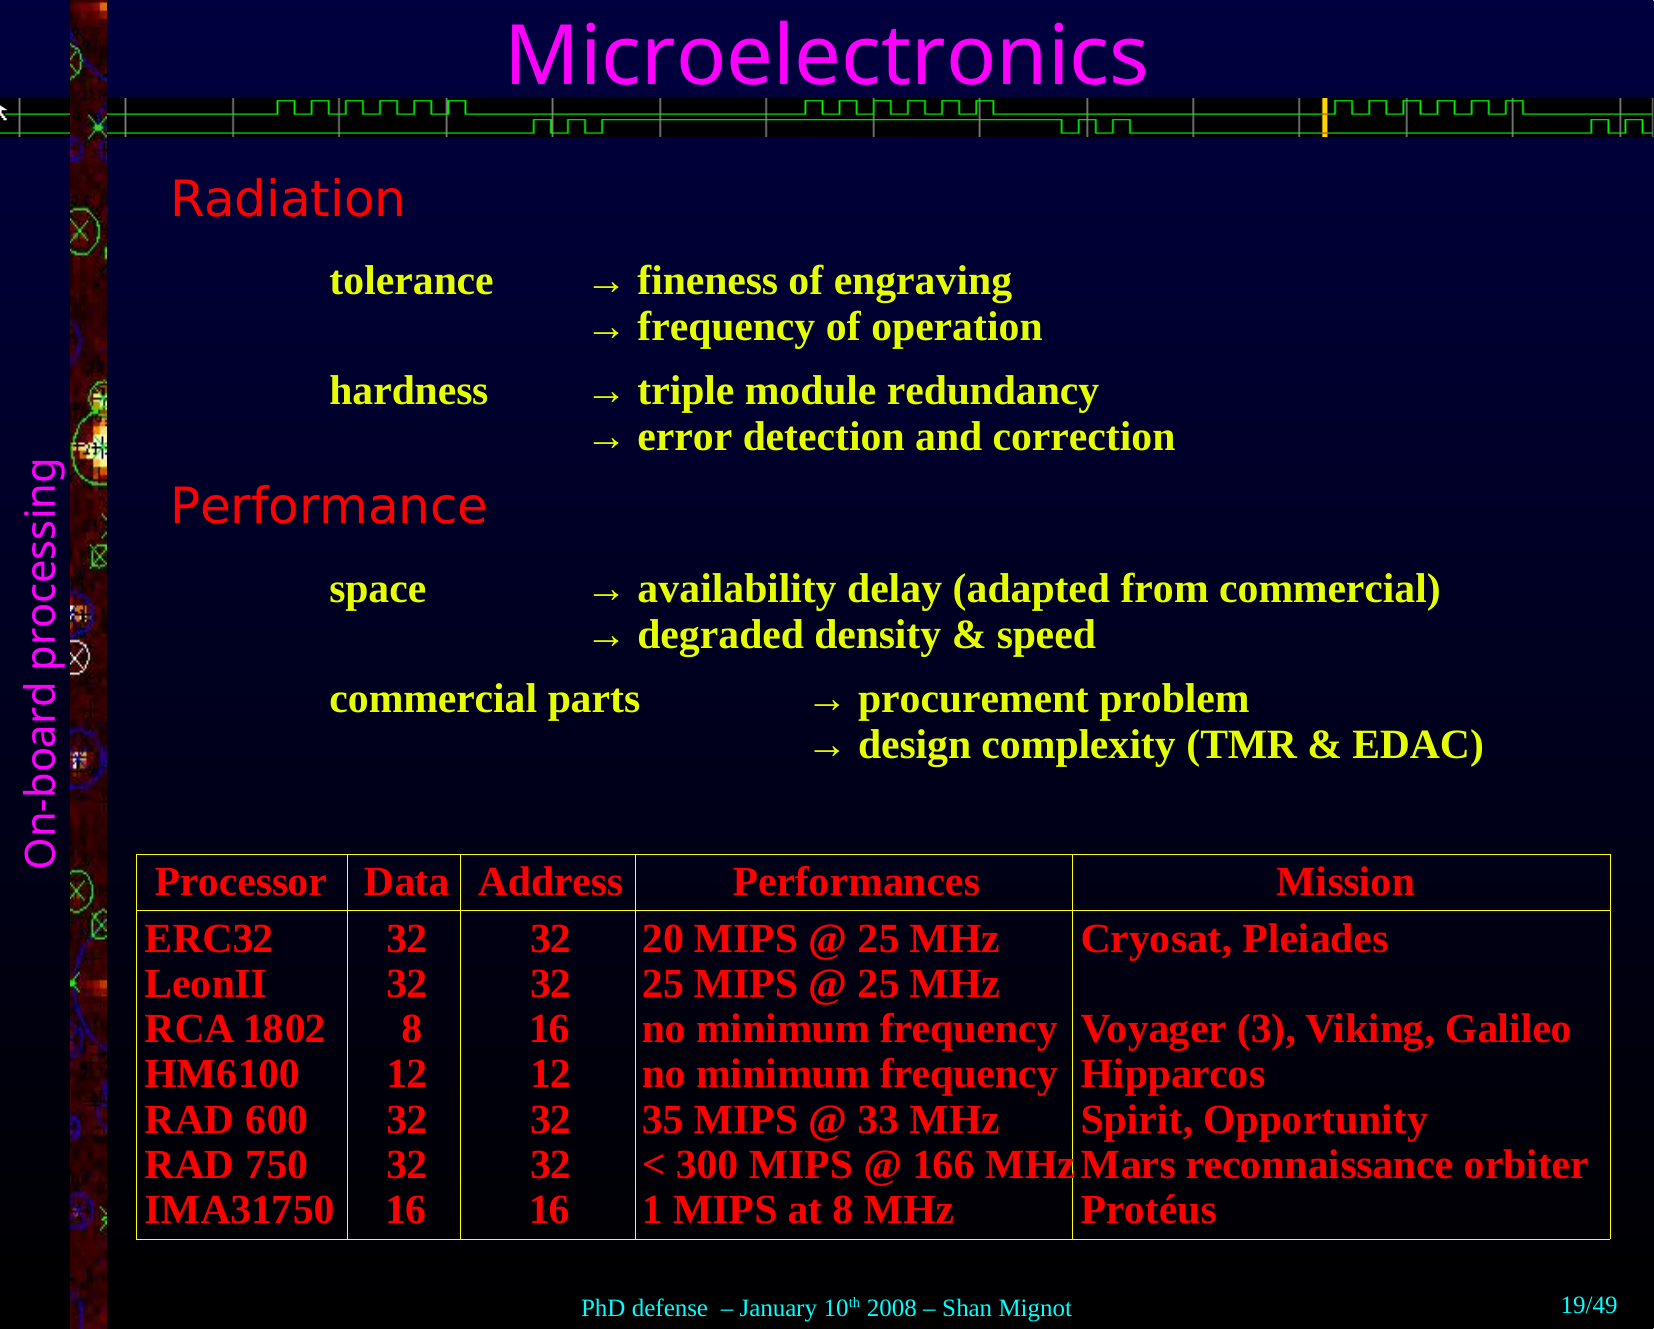

# Microelectronics
Radiation
tolerance		→ fineness of engraving											→ frequency of operation
hardness		→ triple module redundancy										→ error detection and correction
Performance
space			→ availability delay (adapted from commercial)					→ degraded density & speed
commercial parts			→ procurement problem										→ design complexity (TMR & EDAC)
On-board processing
PhD defense – January 10th 2008 – Shan Mignot